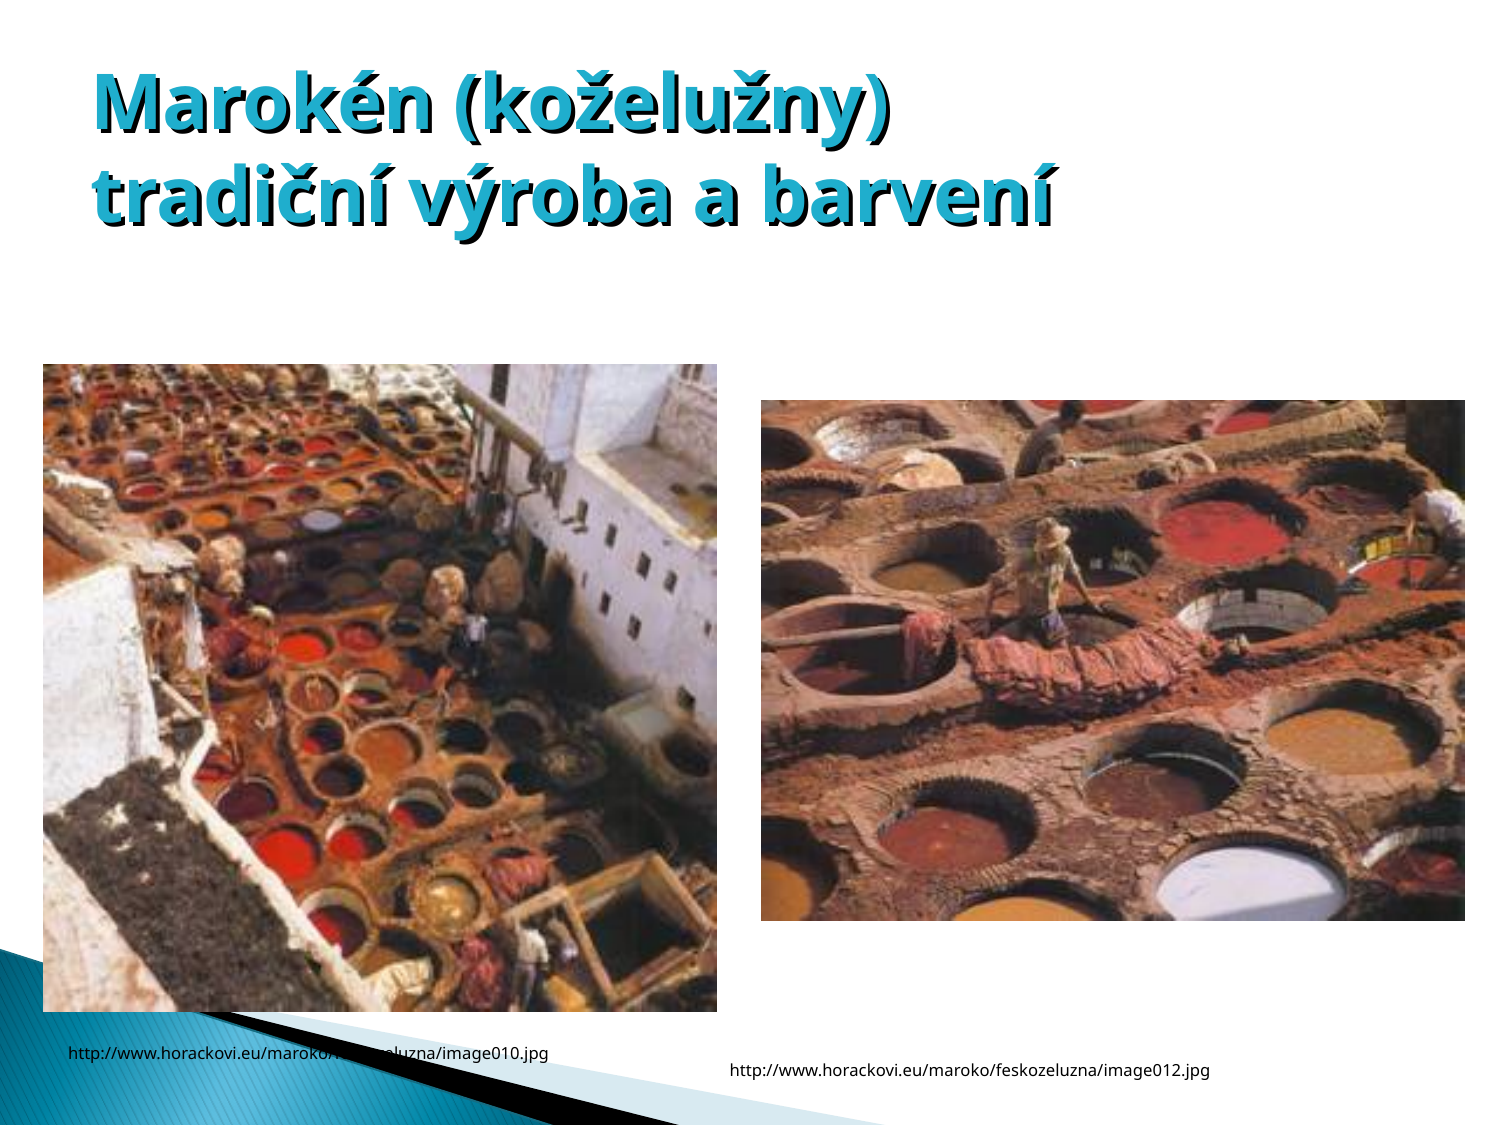

# Marokén (koželužny) tradiční výroba a barvení
http://www.horackovi.eu/maroko/feskozeluzna/image010.jpg
http://www.horackovi.eu/maroko/feskozeluzna/image012.jpg